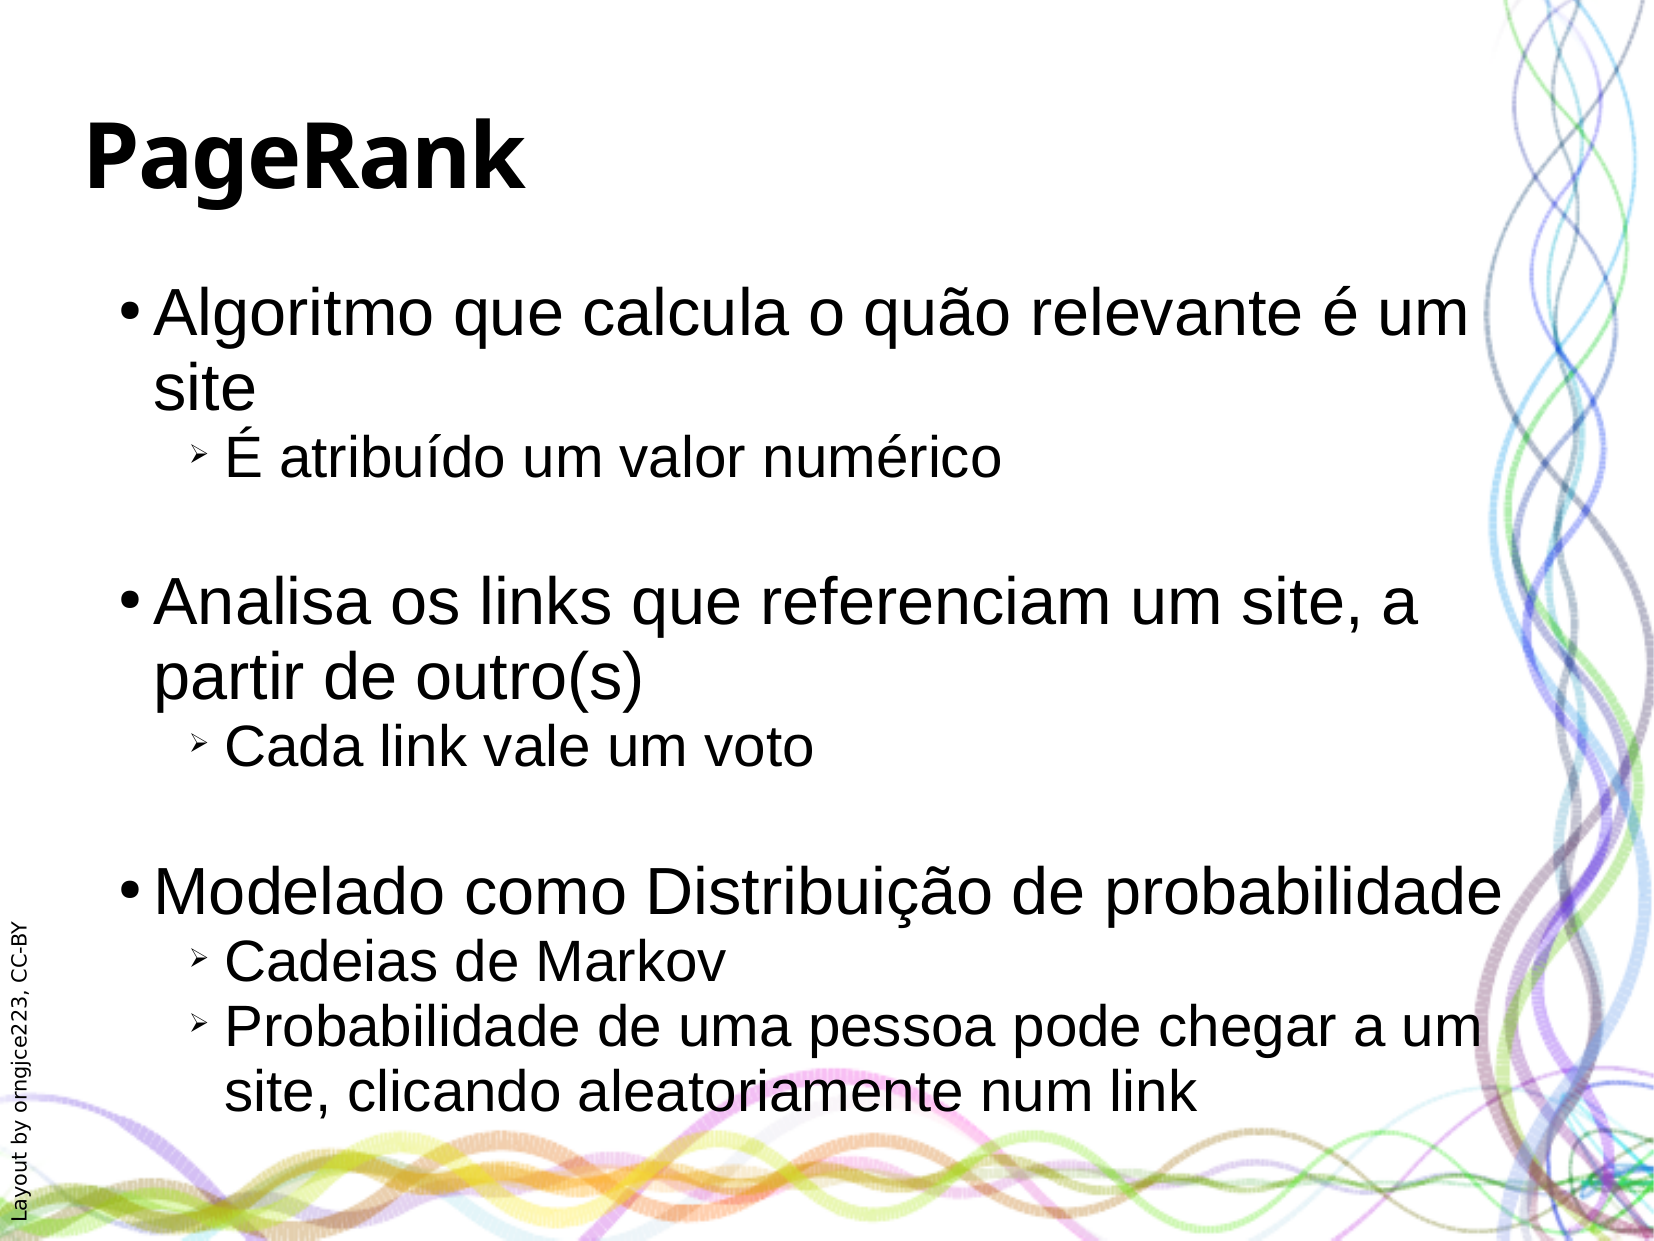

# PageRank
Algoritmo que calcula o quão relevante é um site
É atribuído um valor numérico
Analisa os links que referenciam um site, a partir de outro(s)
Cada link vale um voto
Modelado como Distribuição de probabilidade
Cadeias de Markov
Probabilidade de uma pessoa pode chegar a um site, clicando aleatoriamente num link